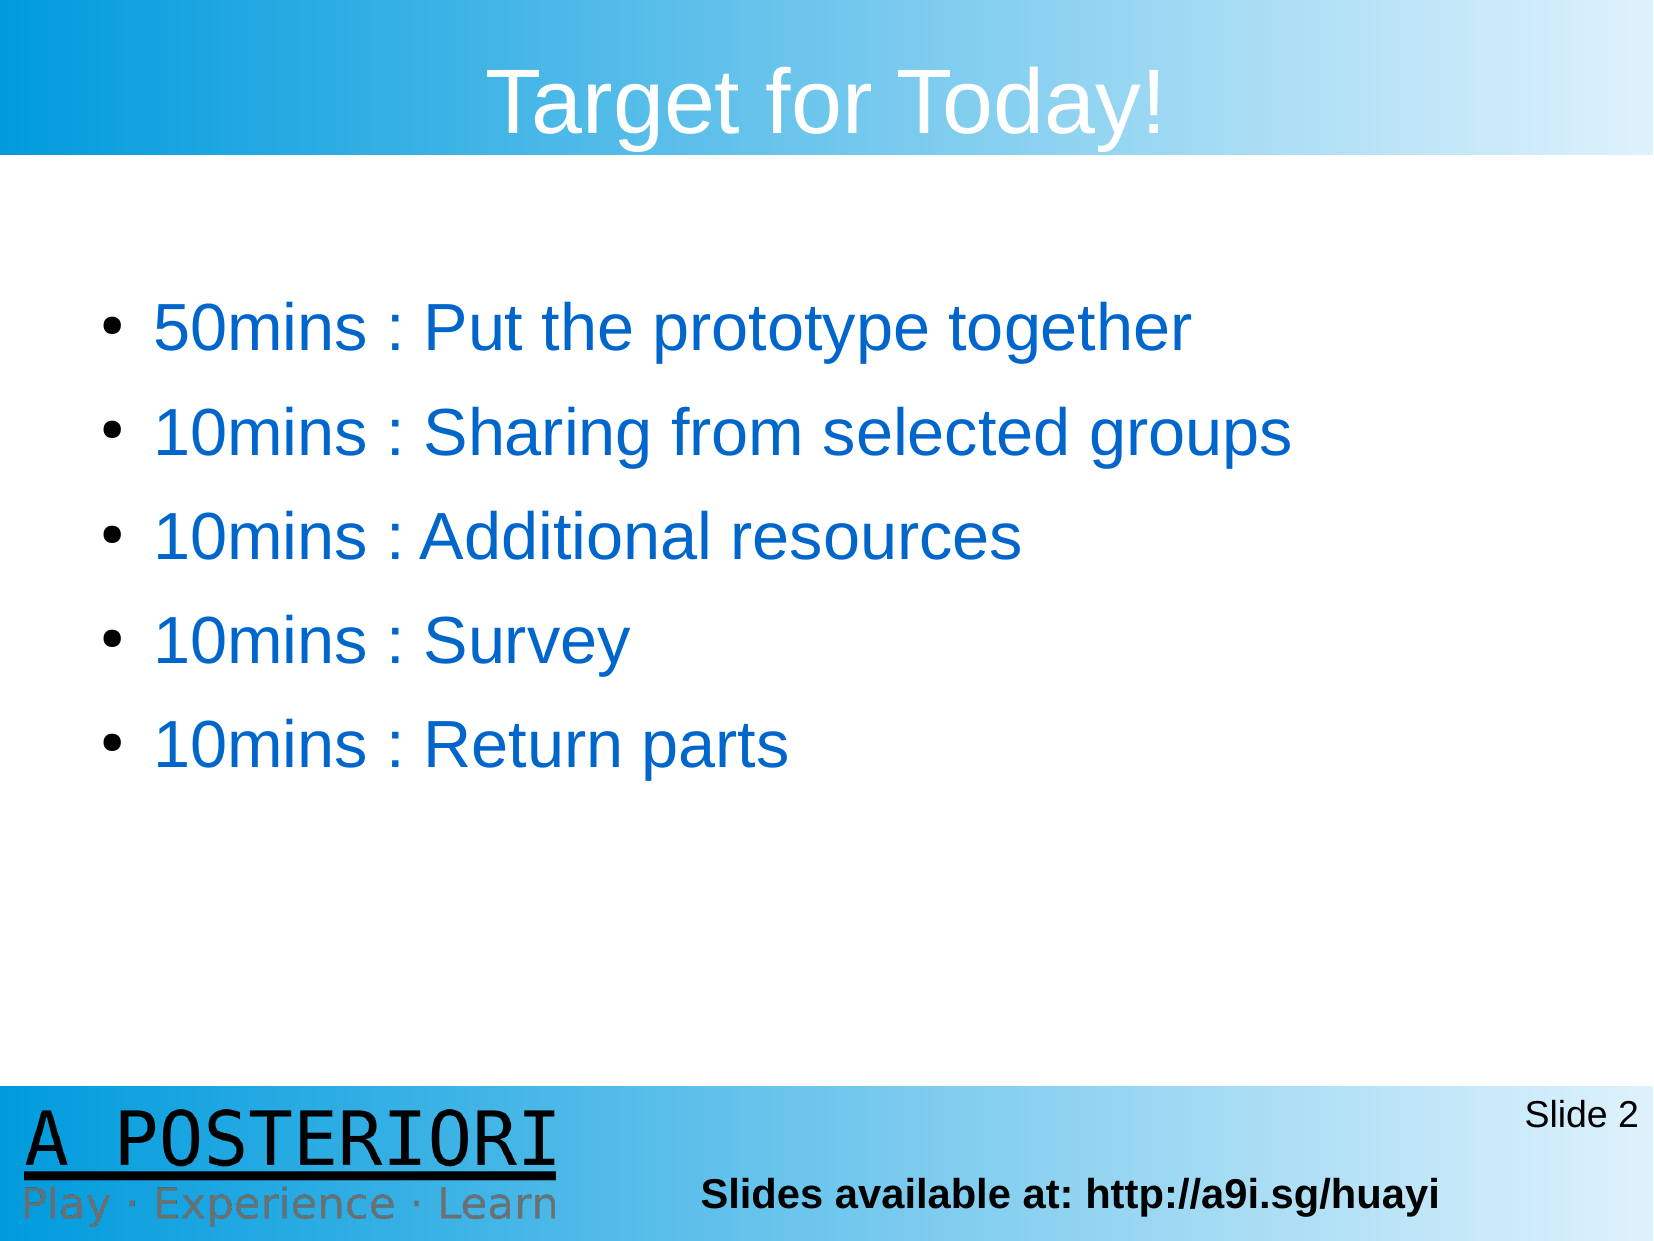

# Target for Today!
50mins : Put the prototype together
10mins : Sharing from selected groups
10mins : Additional resources
10mins : Survey
10mins : Return parts